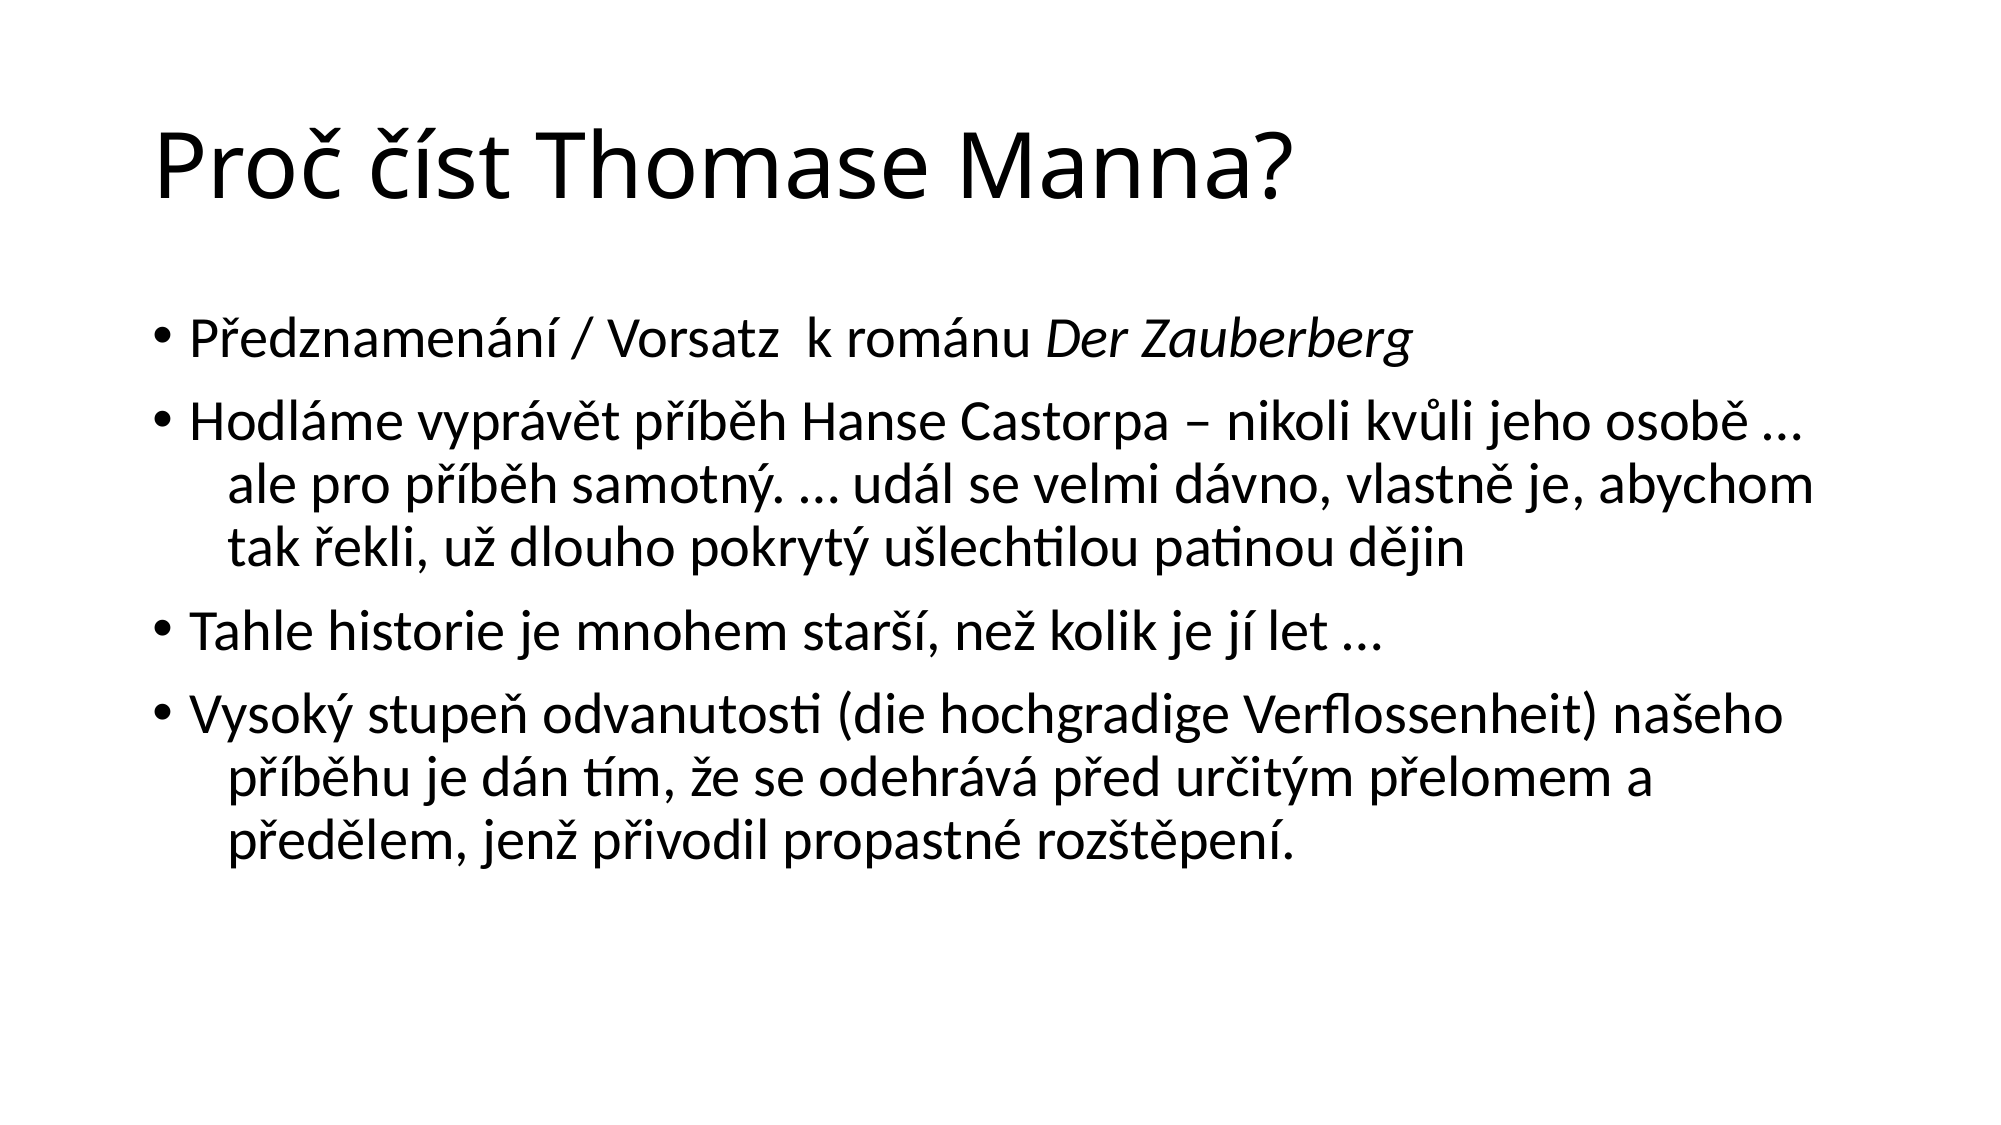

# Proč číst Thomase Manna?
Předznamenání / Vorsatz k románu Der Zauberberg
Hodláme vyprávět příběh Hanse Castorpa ‒ nikoli kvůli jeho osobě … ale pro příběh samotný. … udál se velmi dávno, vlastně je, abychom tak řekli, už dlouho pokrytý ušlechtilou patinou dějin
Tahle historie je mnohem starší, než kolik je jí let …
Vysoký stupeň odvanutosti (die hochgradige Verflossenheit) našeho příběhu je dán tím, že se odehrává před určitým přelomem a předělem, jenž přivodil propastné rozštěpení.